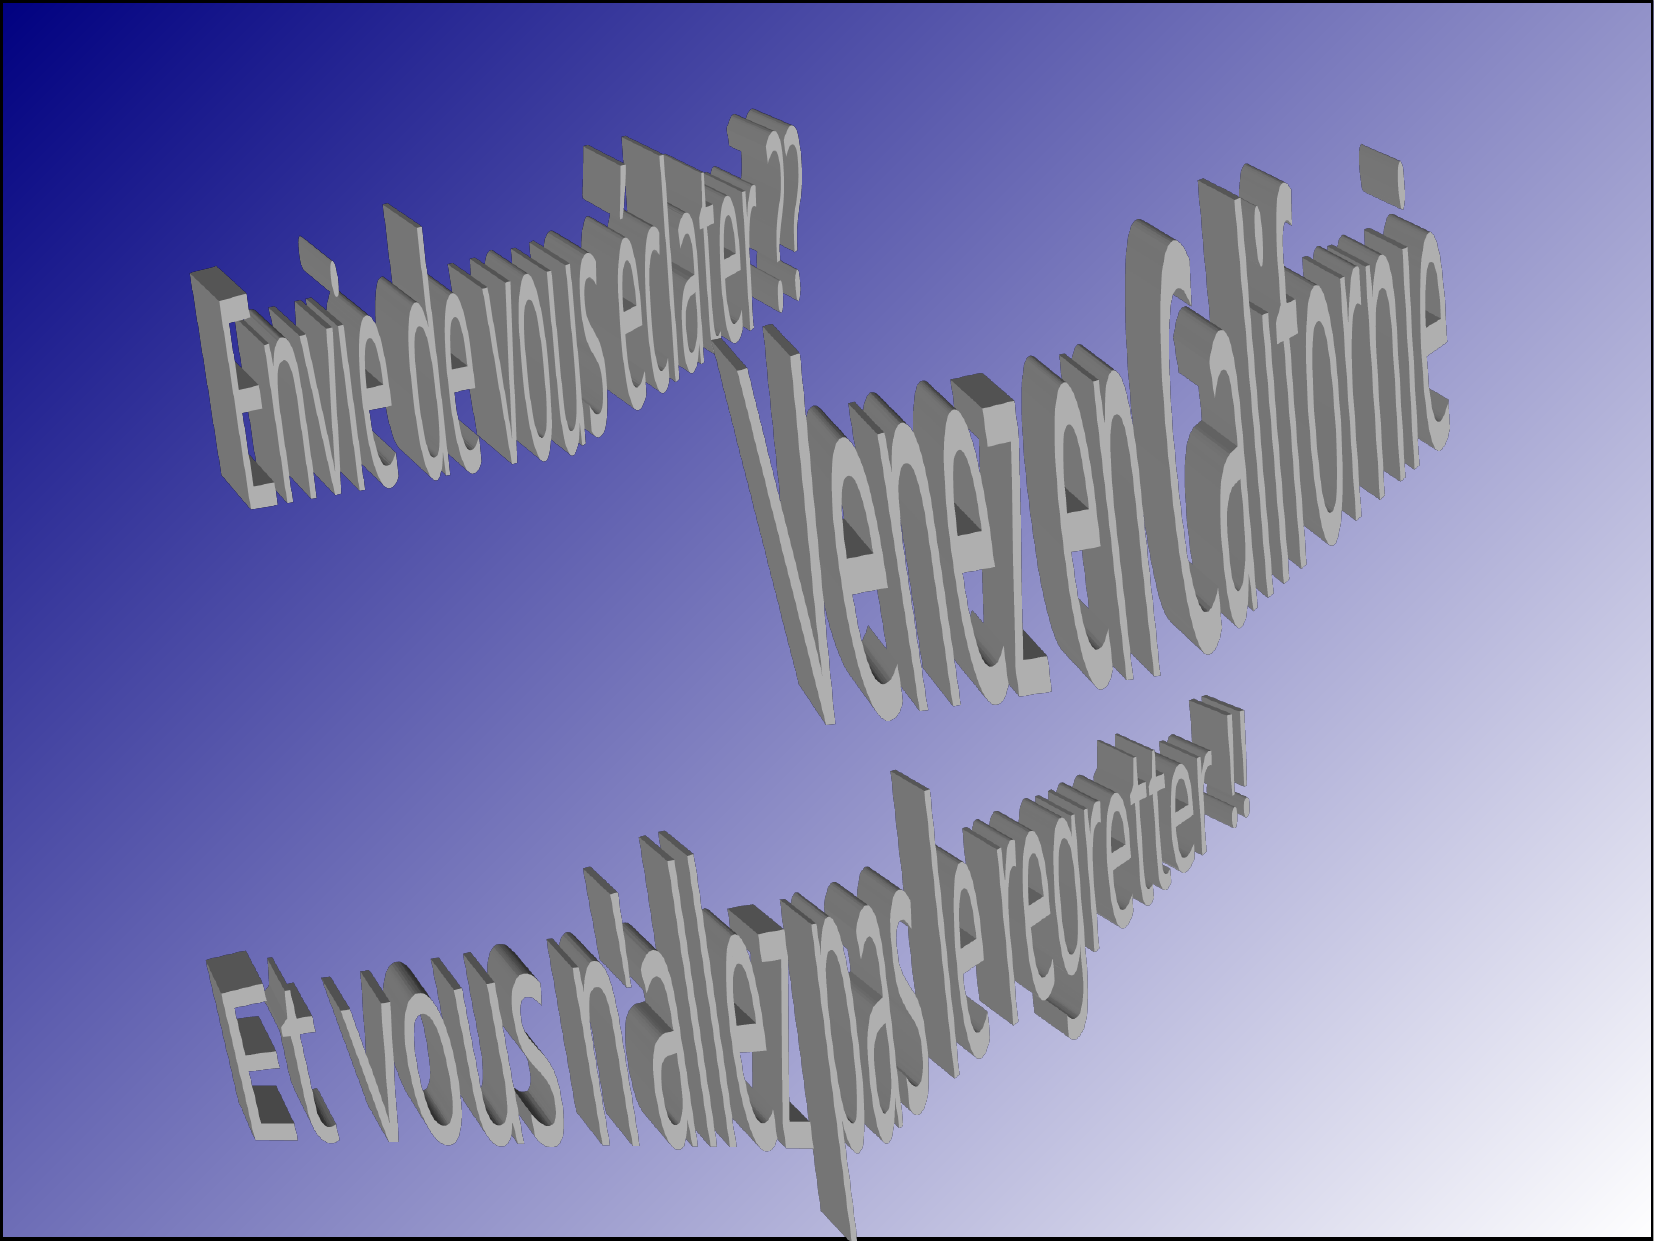

Envie de vous éclater ??
Venez en Californie
Et vous n'allez pas le regretter !!